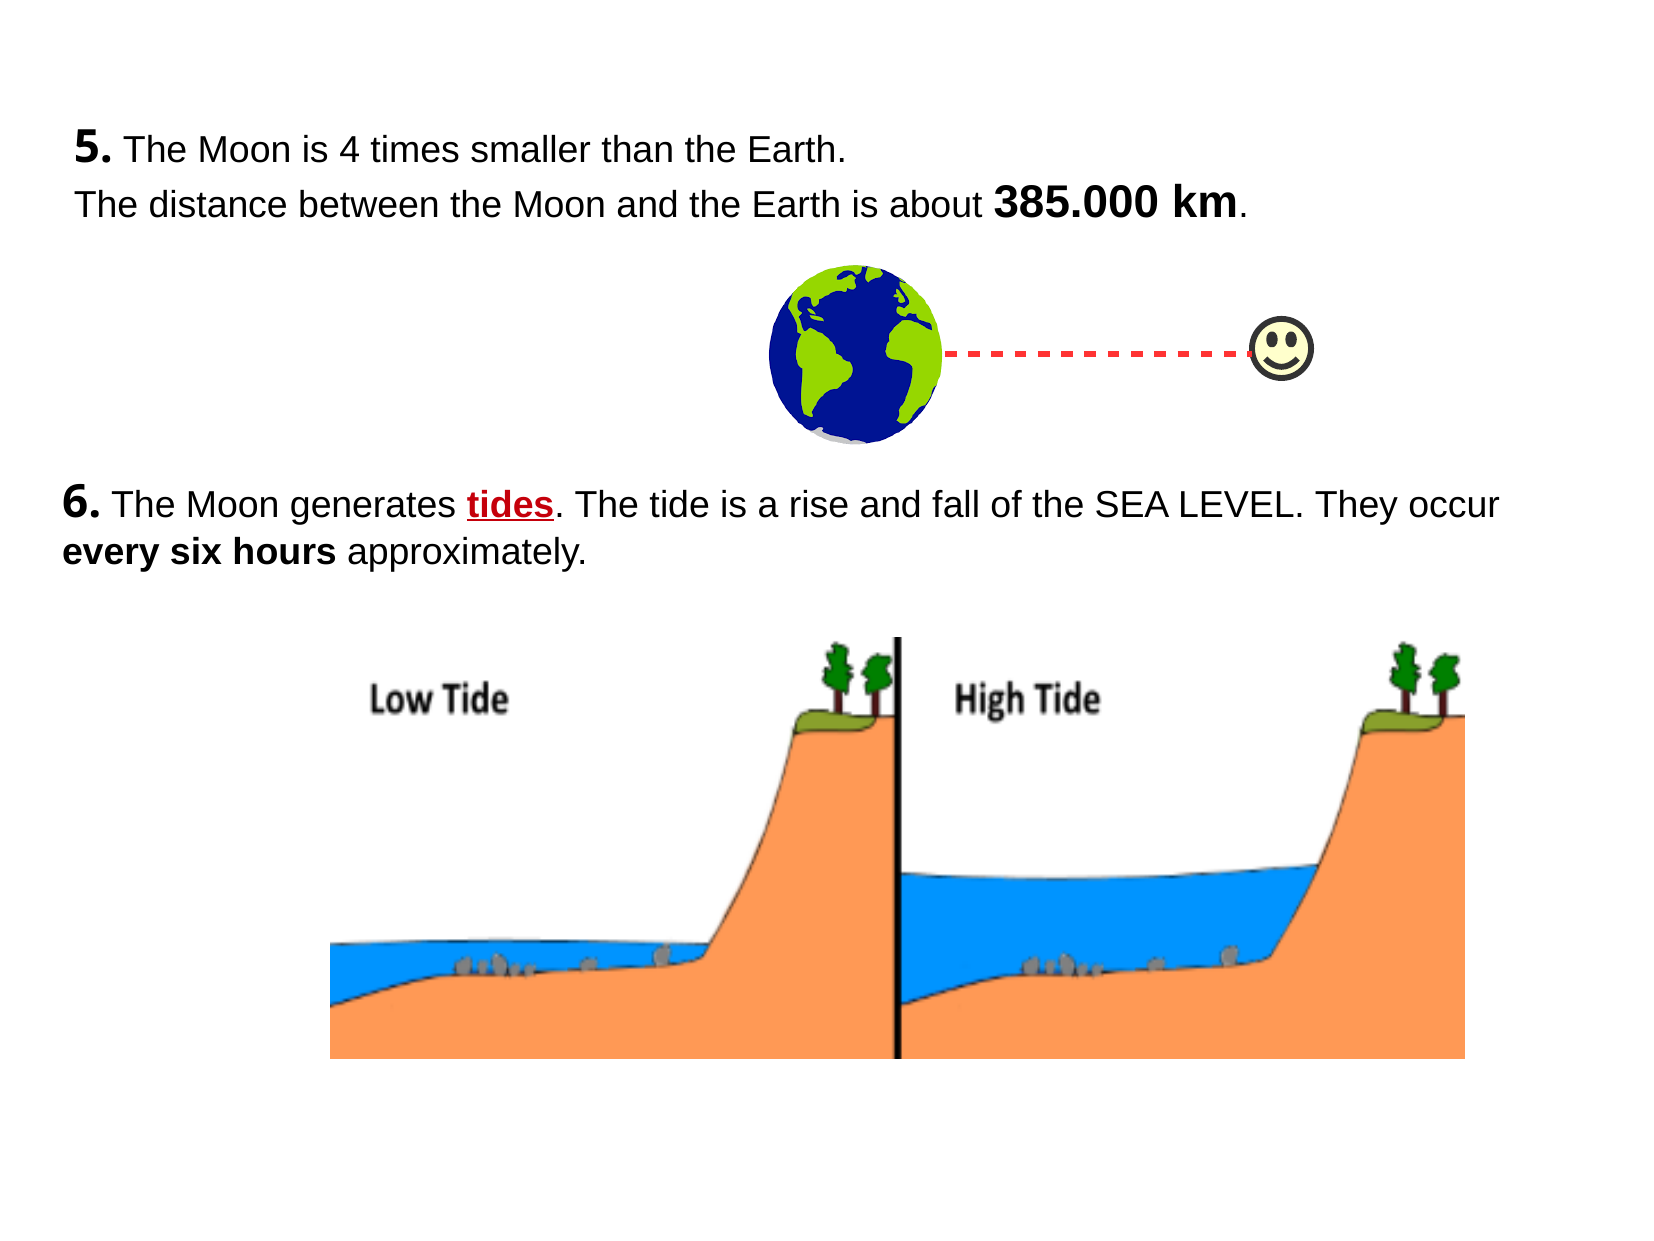

5. The Moon is 4 times smaller than the Earth.
The distance between the Moon and the Earth is about 385.000 km.
6. The Moon generates tides. The tide is a rise and fall of the SEA LEVEL. They occur every six hours approximately.